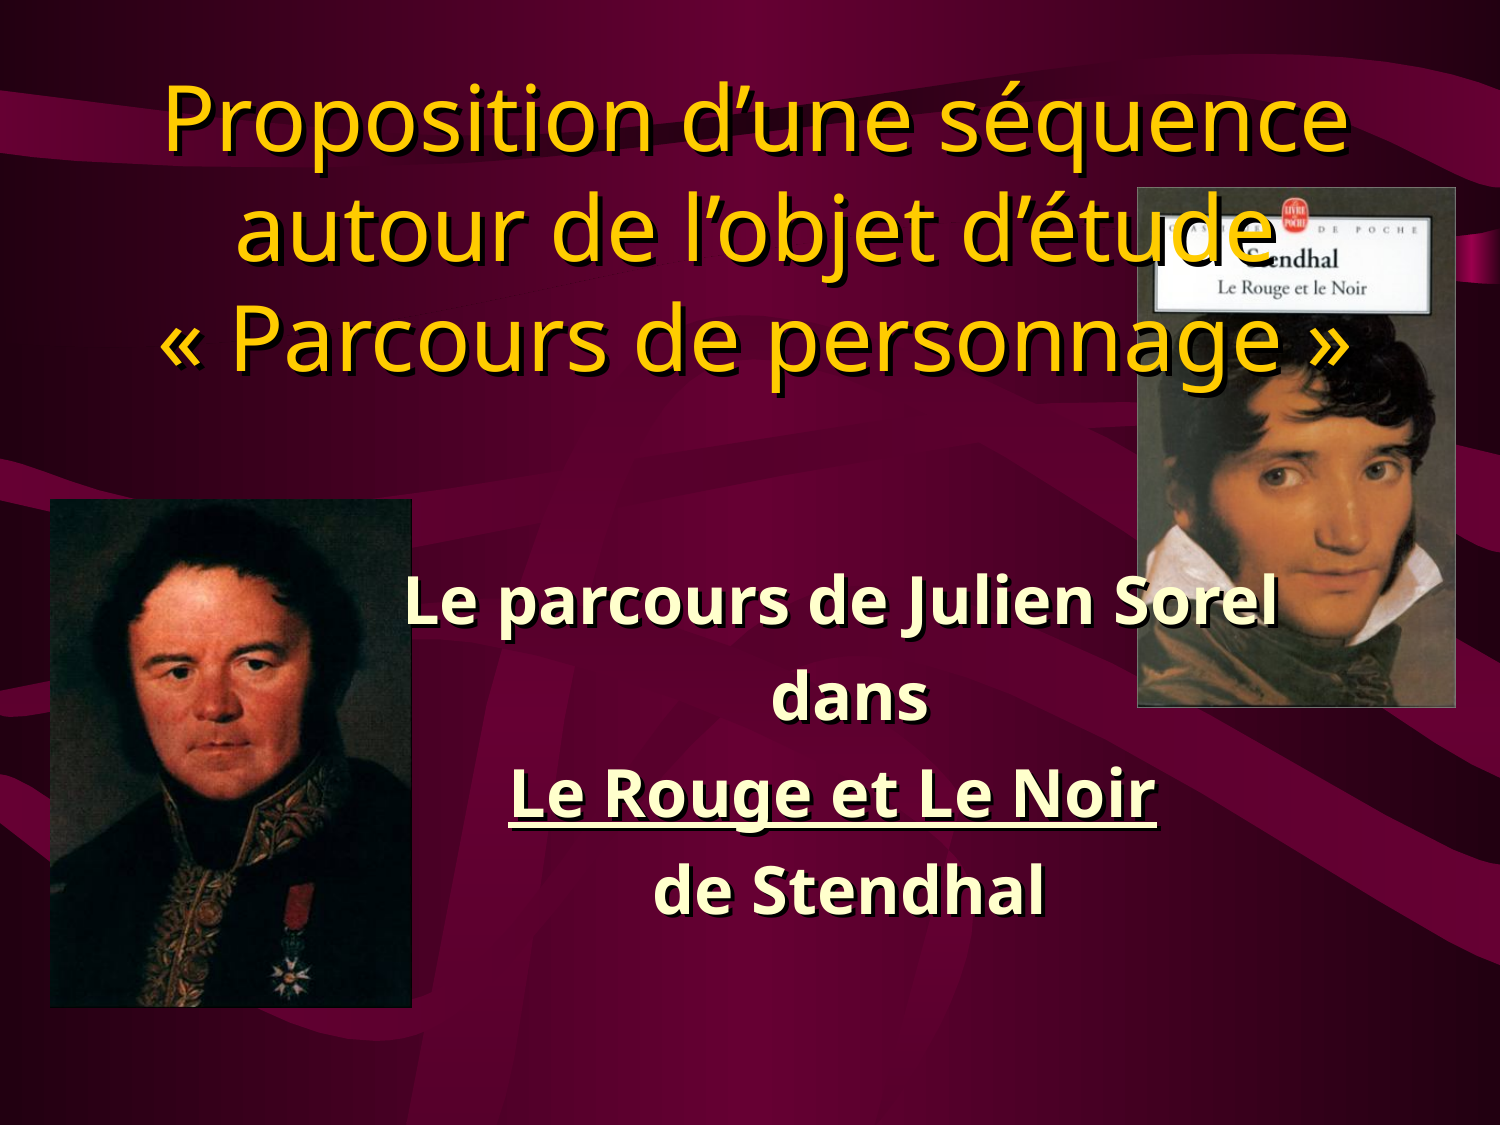

# Proposition d’une séquence autour de l’objet d’étude « Parcours de personnage »
Le parcours de Julien Sorel
dans
Le Rouge et Le Noir
de Stendhal